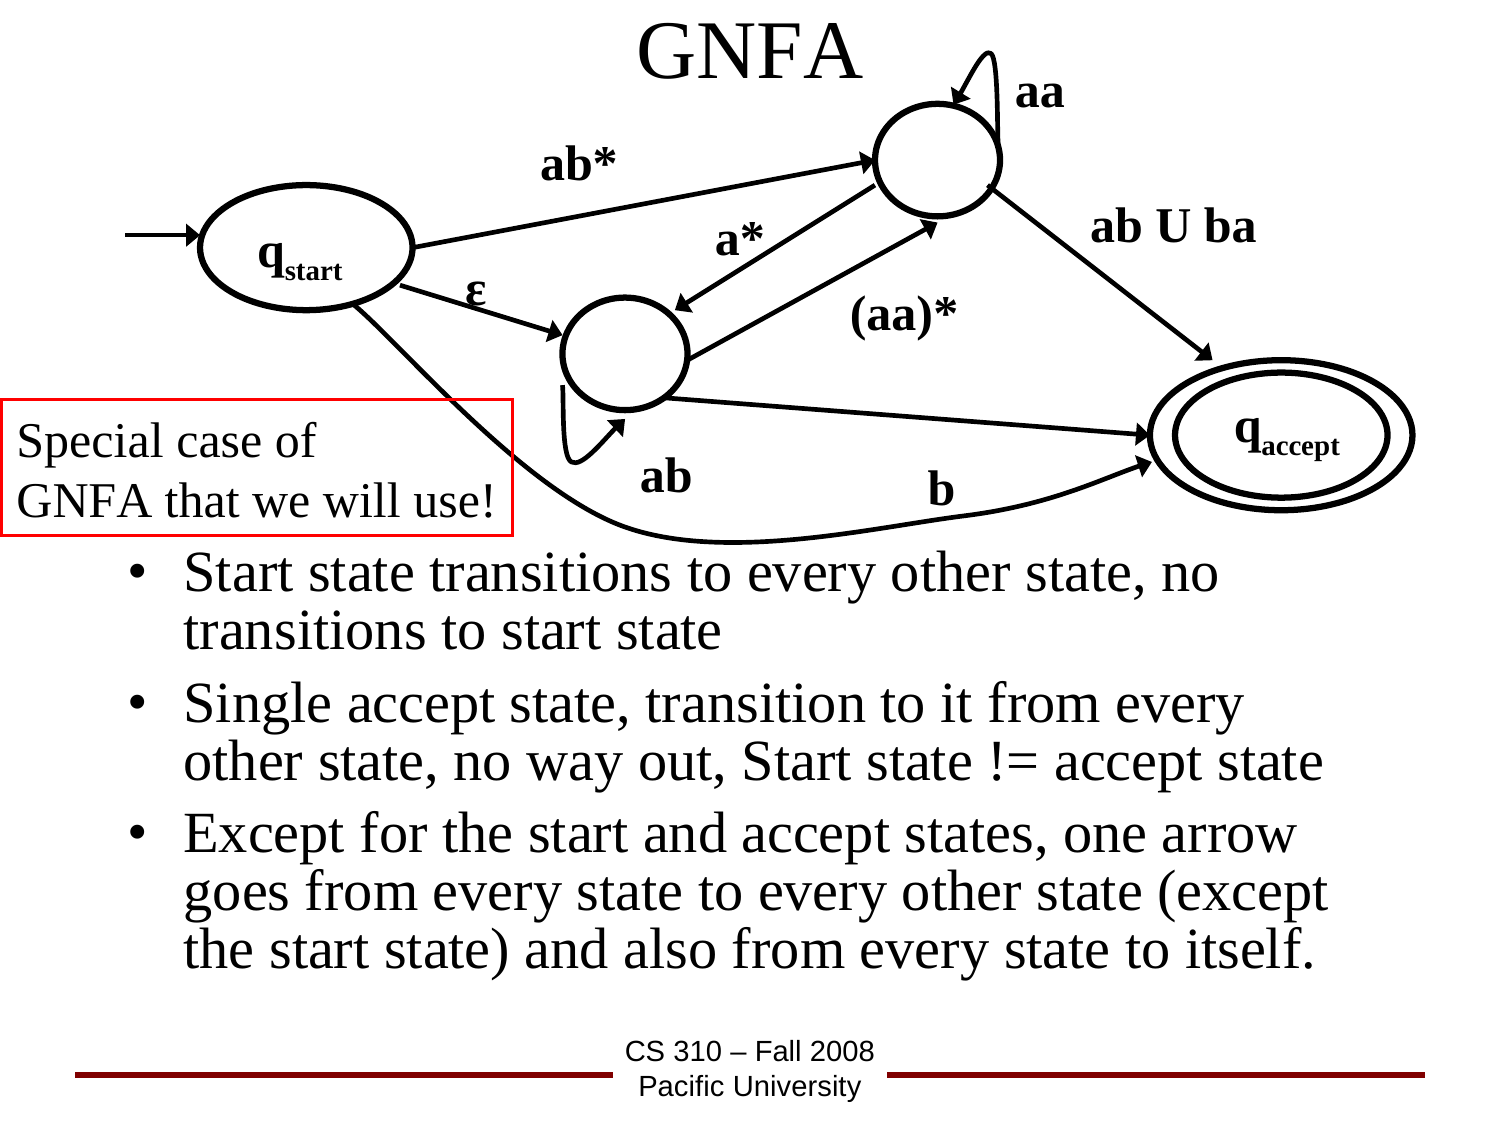

# GNFA
aa
ab*
ab U ba
a*
qstart
ε
(aa)*
qaccept
Special case of
GNFA that we will use!
ab
b
Start state transitions to every other state, no transitions to start state
Single accept state, transition to it from every other state, no way out, Start state != accept state
Except for the start and accept states, one arrow goes from every state to every other state (except the start state) and also from every state to itself.